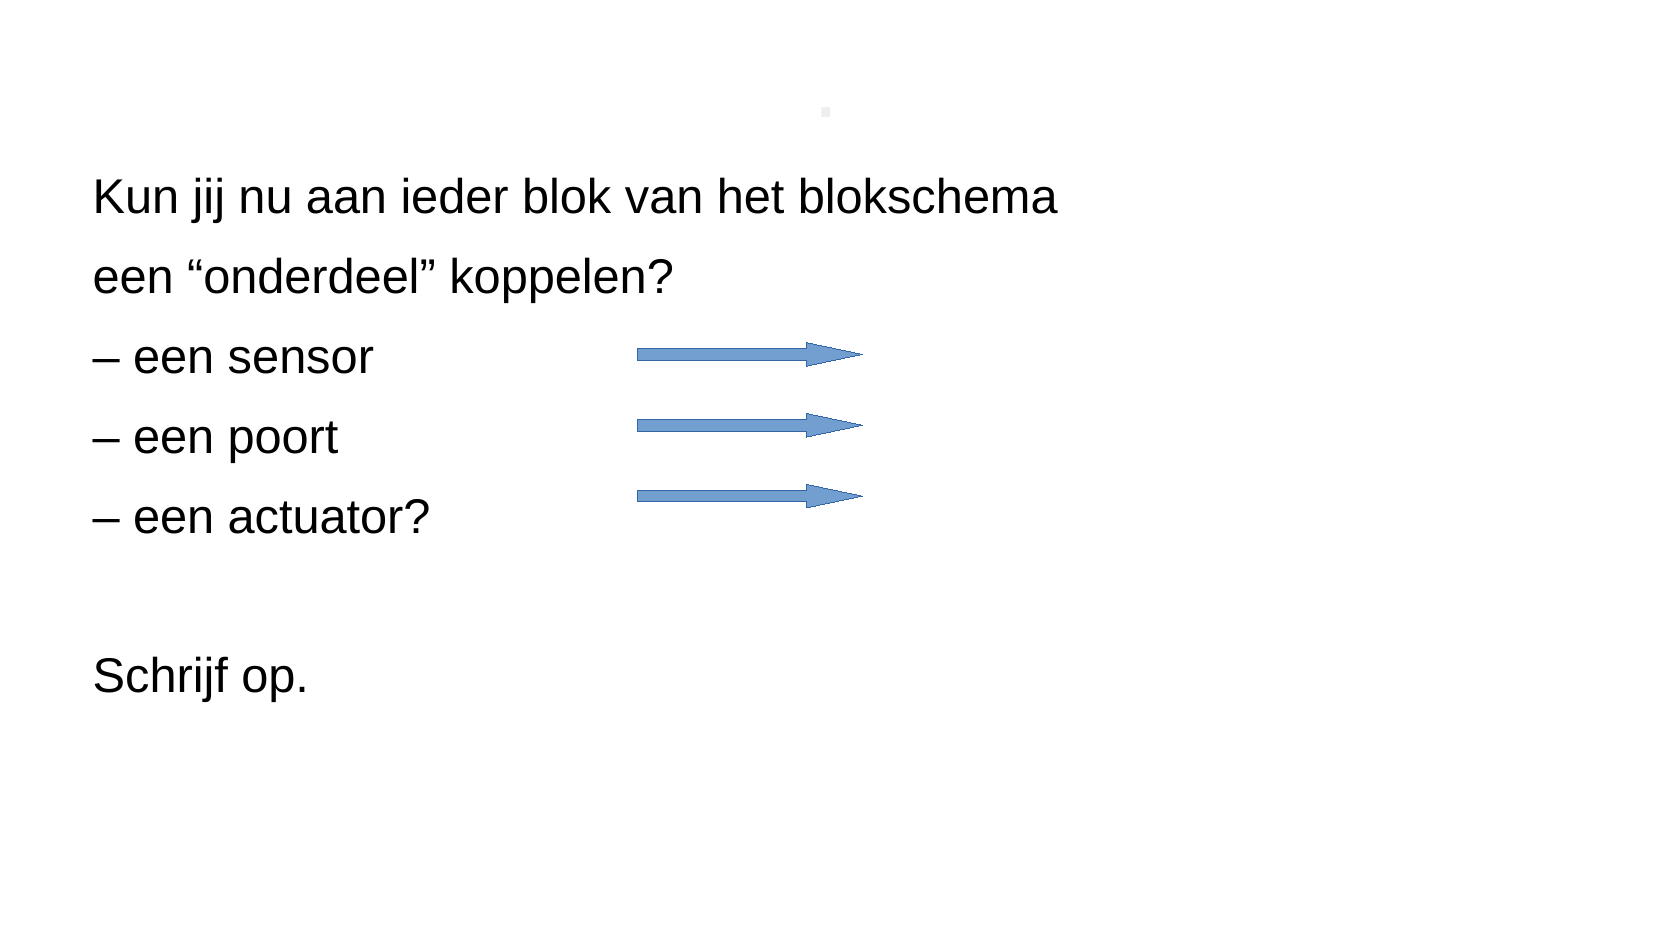

# .
Kun jij nu aan ieder blok van het blokschema
een “onderdeel” koppelen?
– een sensor
– een poort
– een actuator?
Schrijf op.